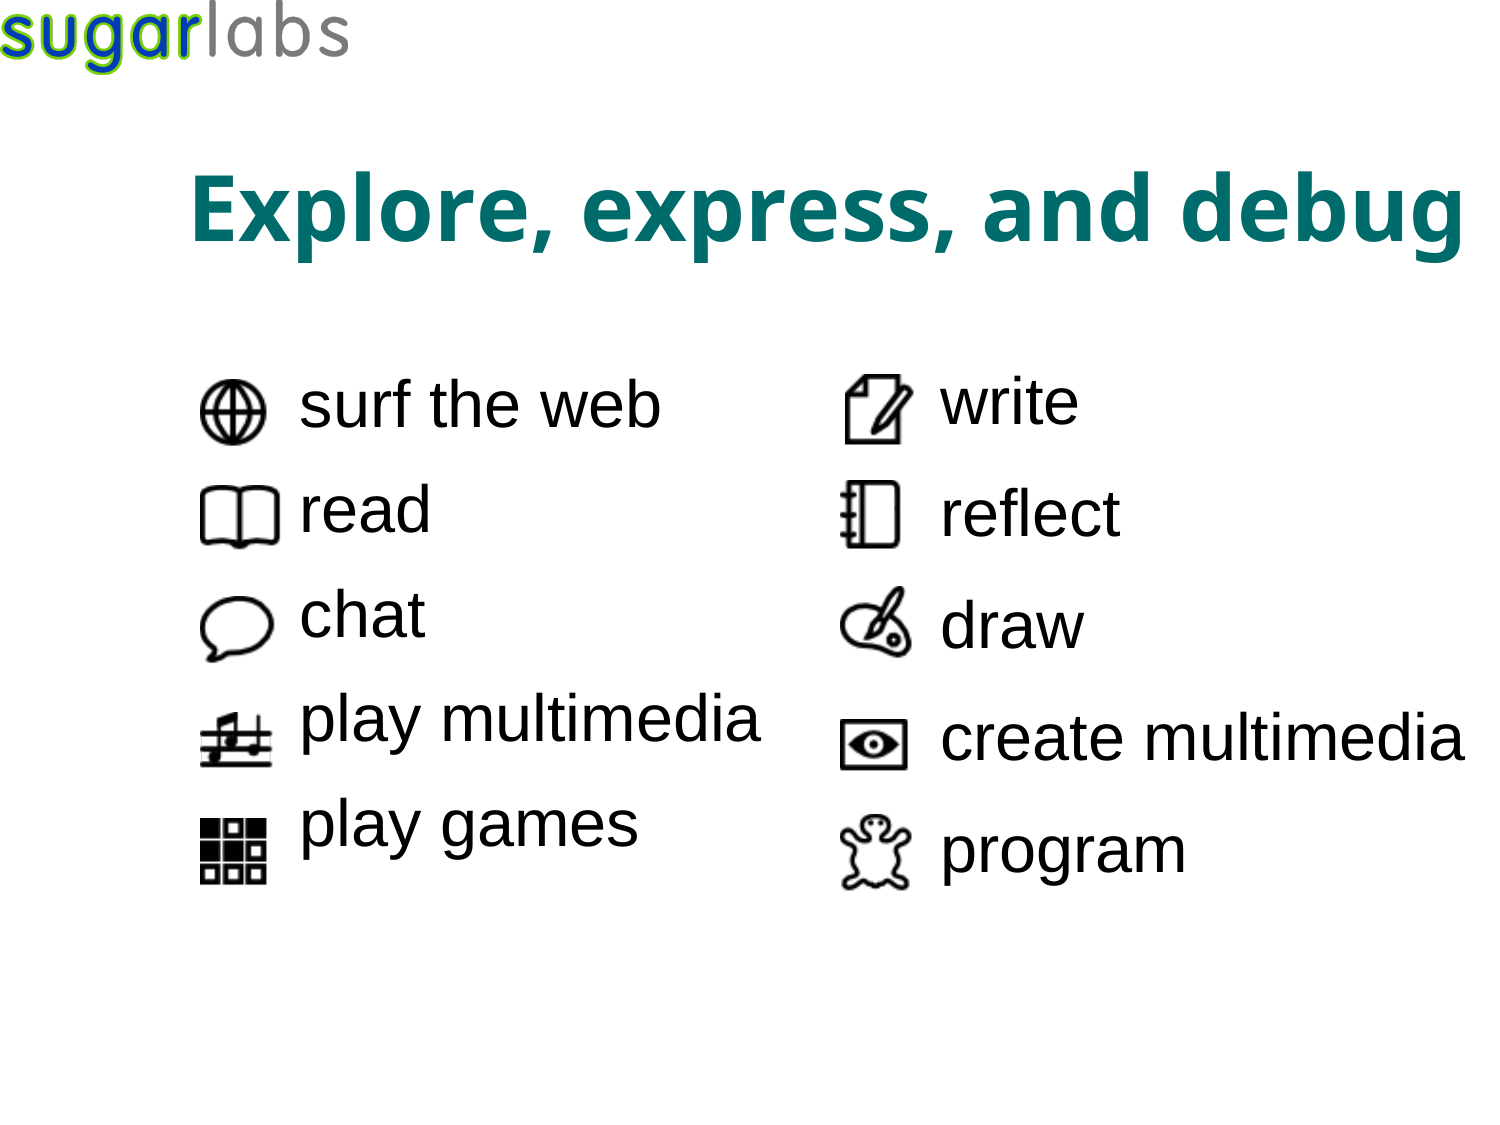

# Explore, express, and debug
write
reflect
draw
create multimedia
program
surf the web
read
chat
play multimedia
play games